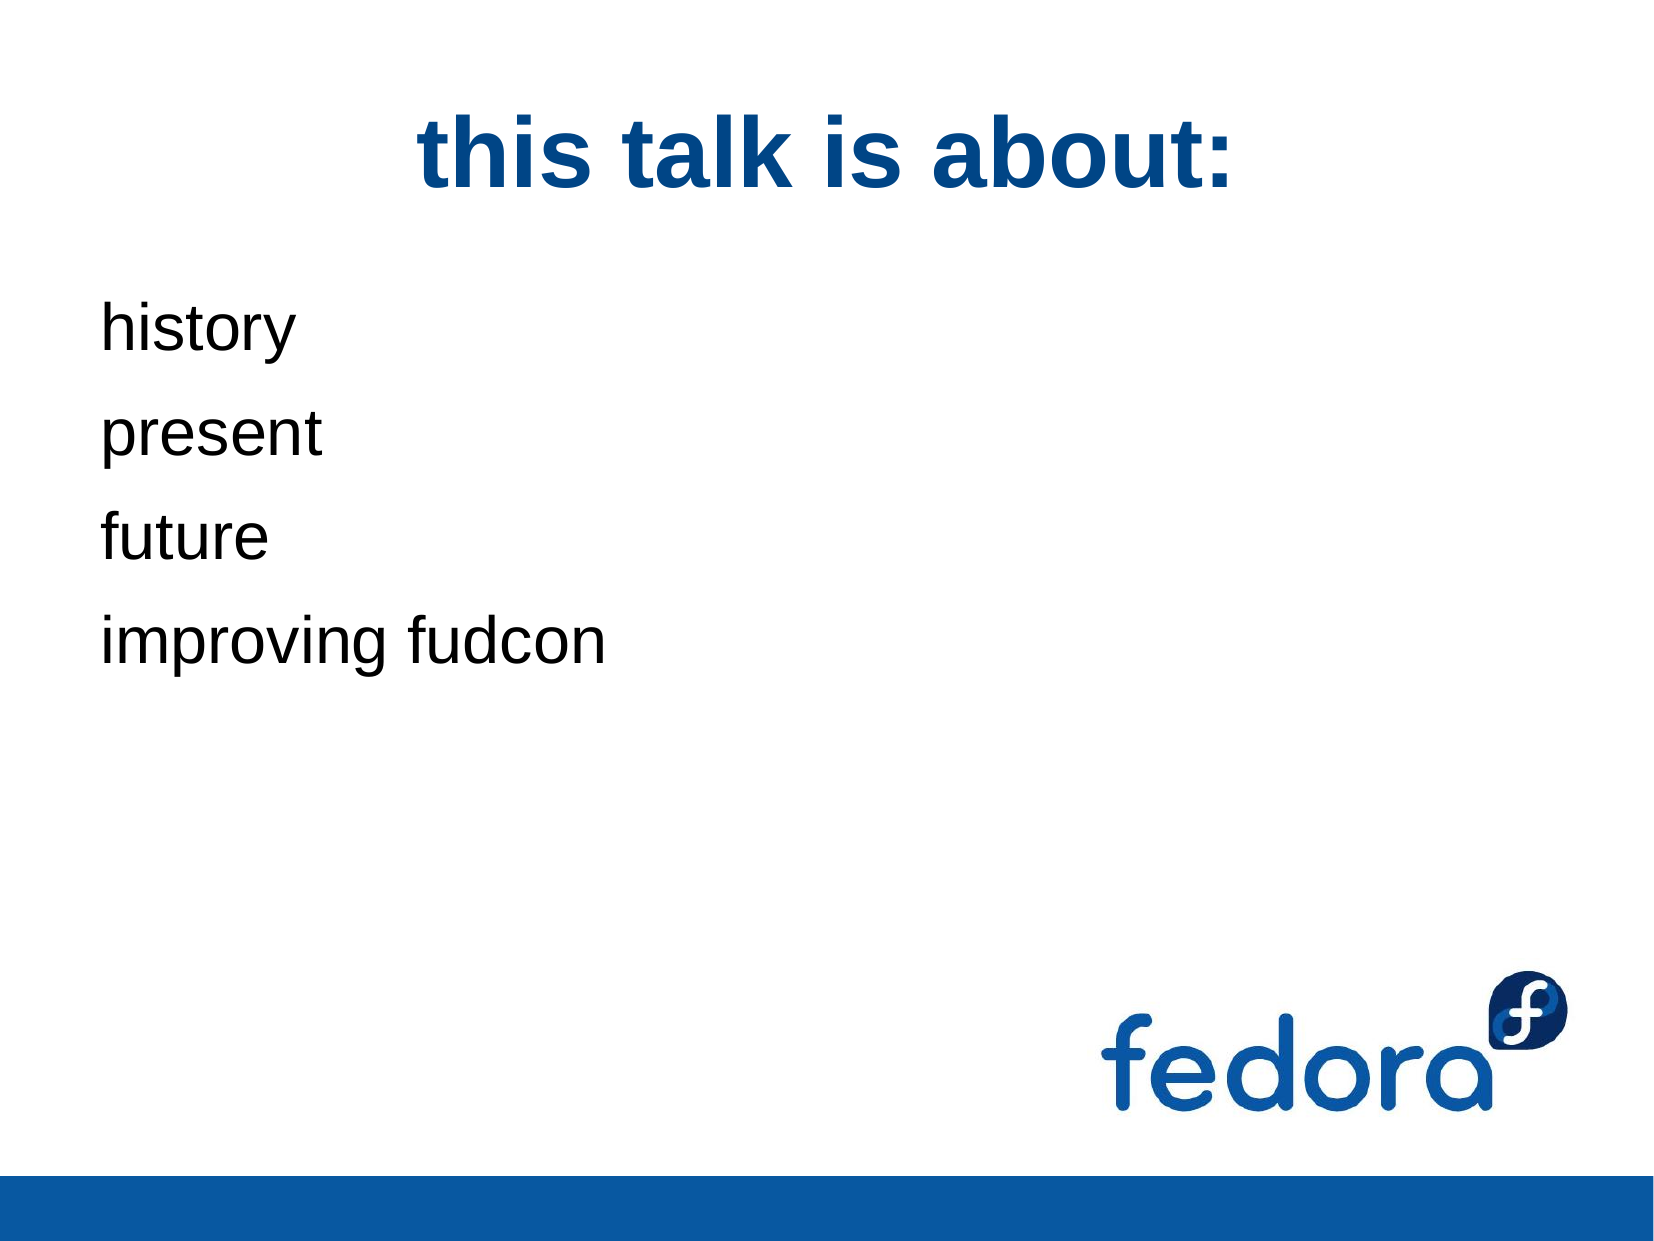

# this talk is about:
history
present
future
improving fudcon